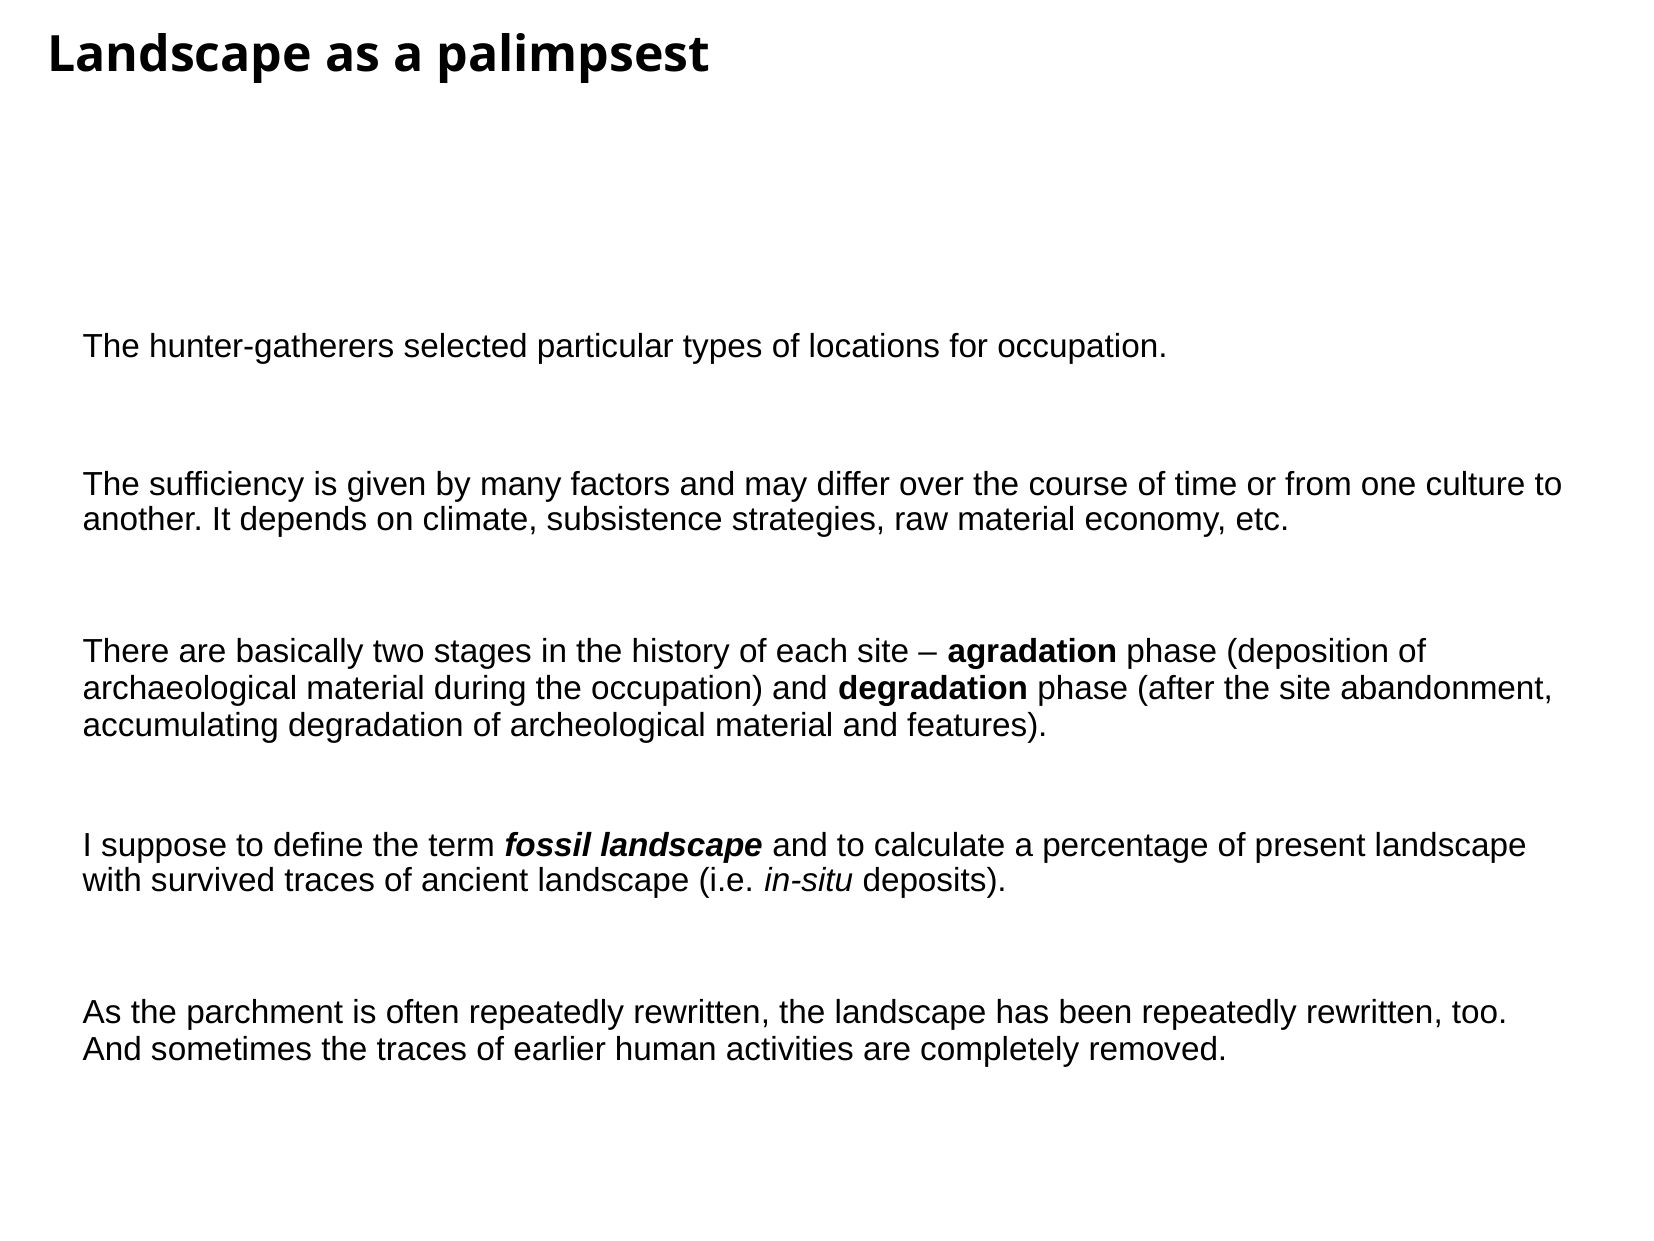

# Landscape as a palimpsest
The hunter-gatherers selected particular types of locations for occupation.
The sufficiency is given by many factors and may differ over the course of time or from one culture to another. It depends on climate, subsistence strategies, raw material economy, etc.
There are basically two stages in the history of each site – agradation phase (deposition of archaeological material during the occupation) and degradation phase (after the site abandonment, accumulating degradation of archeological material and features).
I suppose to define the term fossil landscape and to calculate a percentage of present landscape with survived traces of ancient landscape (i.e. in-situ deposits).
As the parchment is often repeatedly rewritten, the landscape has been repeatedly rewritten, too. And sometimes the traces of earlier human activities are completely removed.